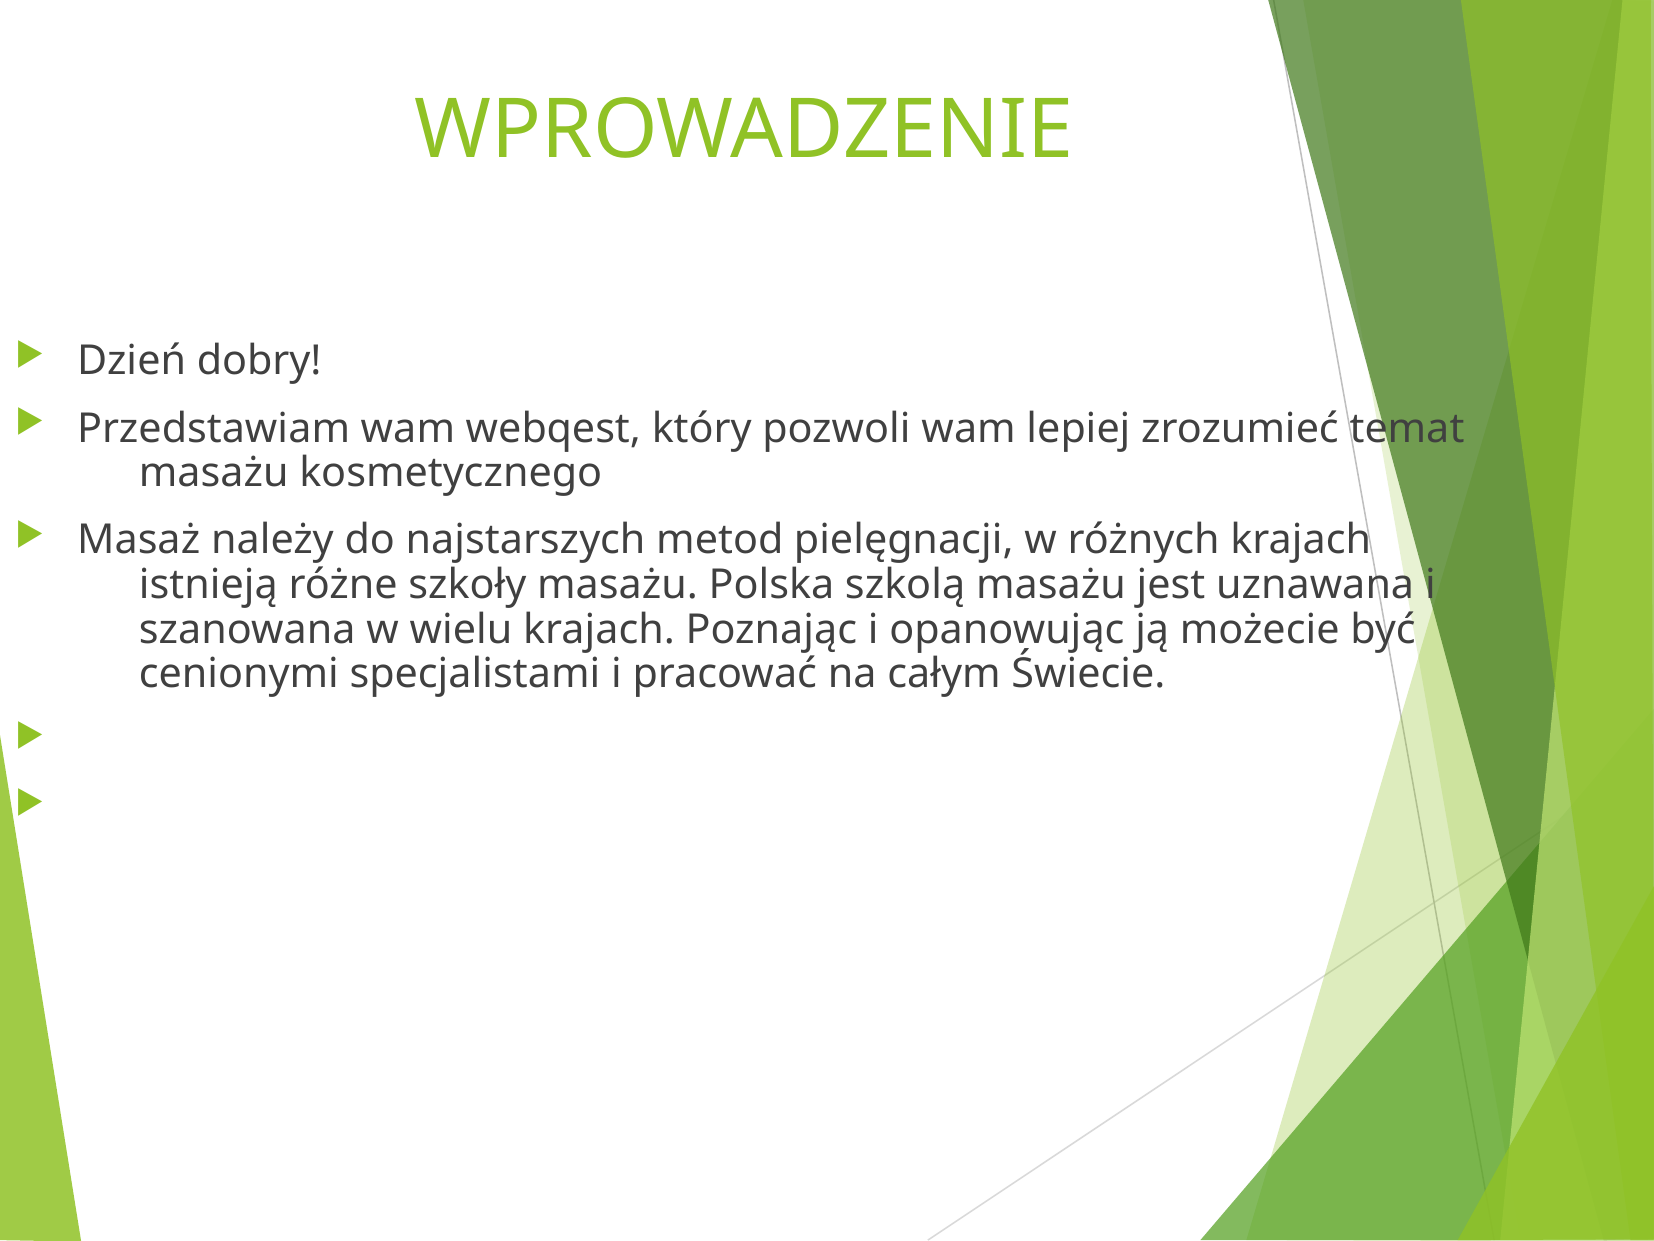

# WPROWADZENIE
Dzień dobry!
Przedstawiam wam webqest, który pozwoli wam lepiej zrozumieć temat masażu kosmetycznego
Masaż należy do najstarszych metod pielęgnacji, w różnych krajach istnieją różne szkoły masażu. Polska szkolą masażu jest uznawana i szanowana w wielu krajach. Poznając i opanowując ją możecie być cenionymi specjalistami i pracować na całym Świecie.